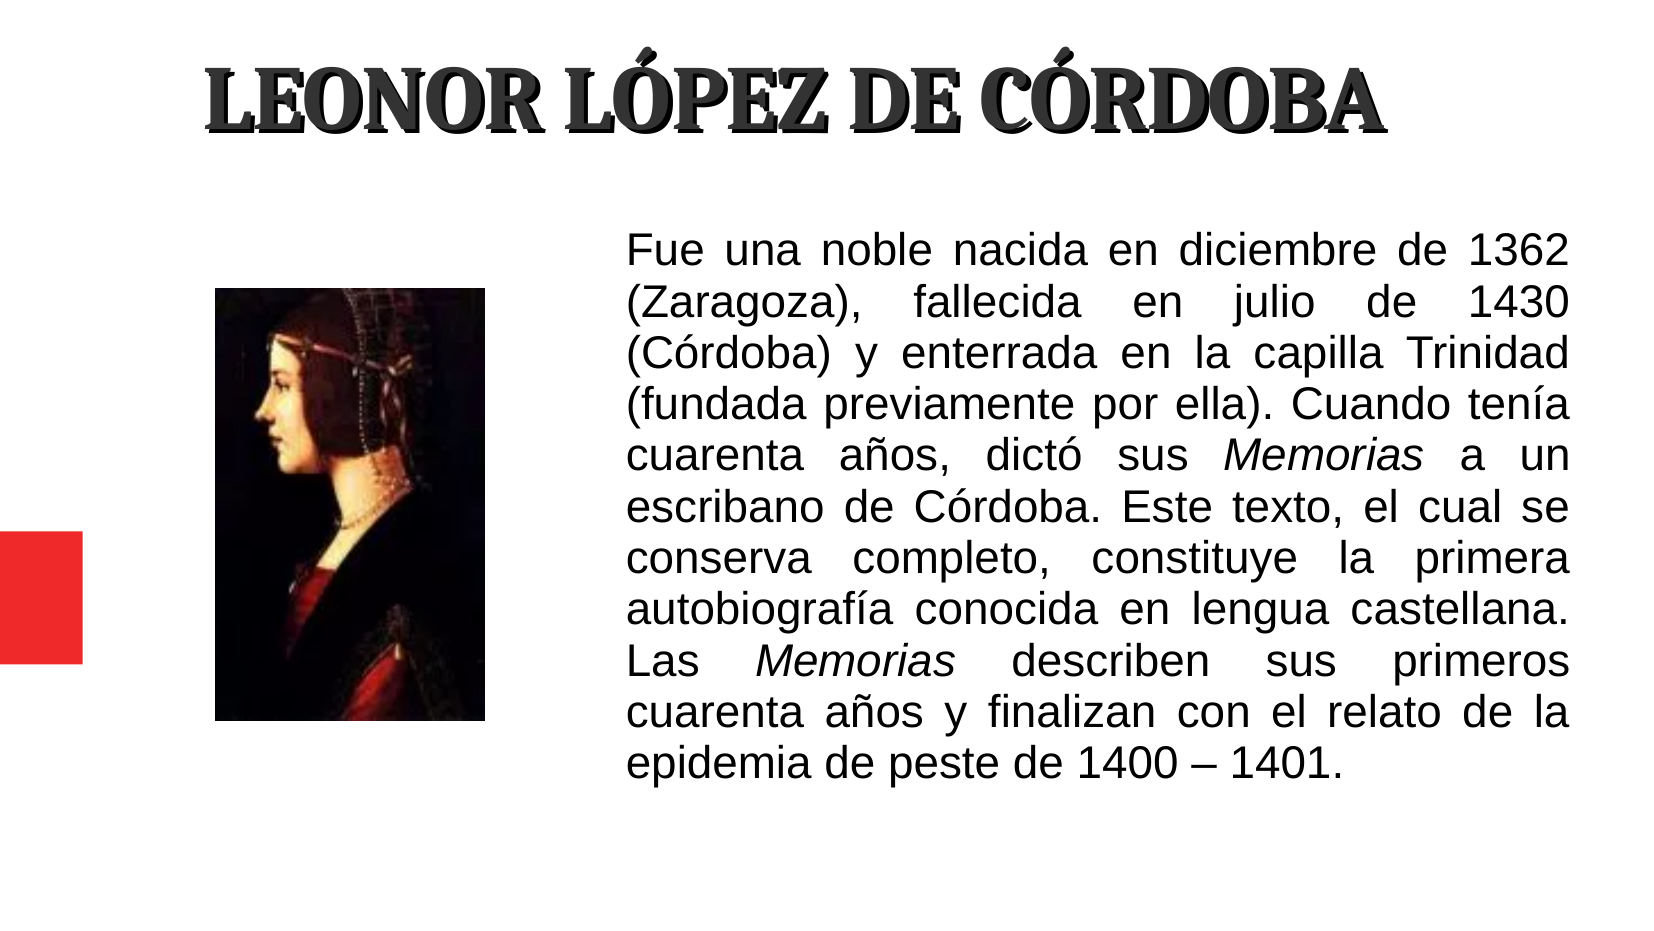

# LEONOR LÓPEZ DE CÓRDOBA
Fue una noble nacida en diciembre de 1362 (Zaragoza), fallecida en julio de 1430 (Córdoba) y enterrada en la capilla Trinidad (fundada previamente por ella). Cuando tenía cuarenta años, dictó sus Memorias a un escribano de Córdoba. Este texto, el cual se conserva completo, constituye la primera autobiografía conocida en lengua castellana. Las Memorias describen sus primeros cuarenta años y finalizan con el relato de la epidemia de peste de 1400 – 1401.